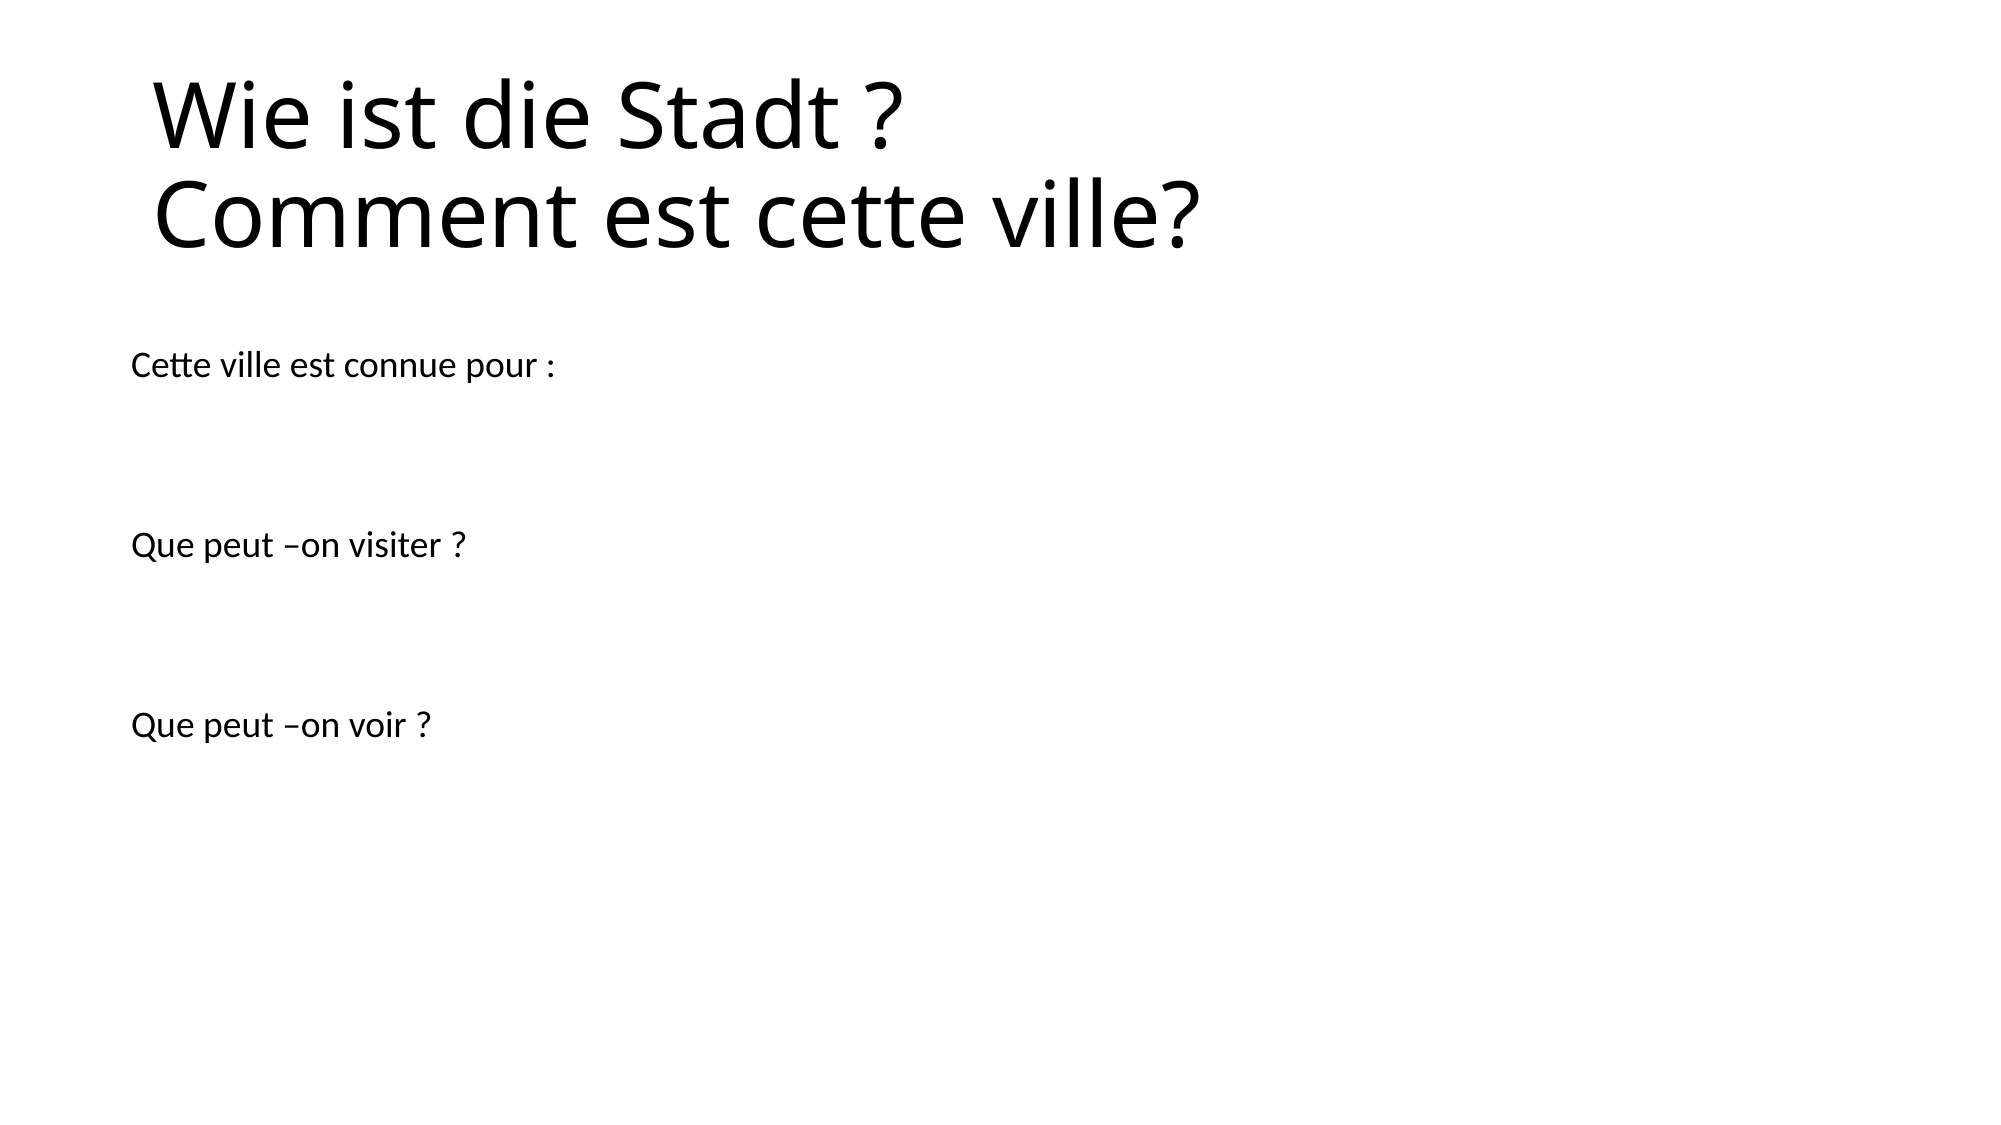

# Wie ist die Stadt ? Comment est cette ville?
Cette ville est connue pour :
Que peut –on visiter ?
Que peut –on voir ?